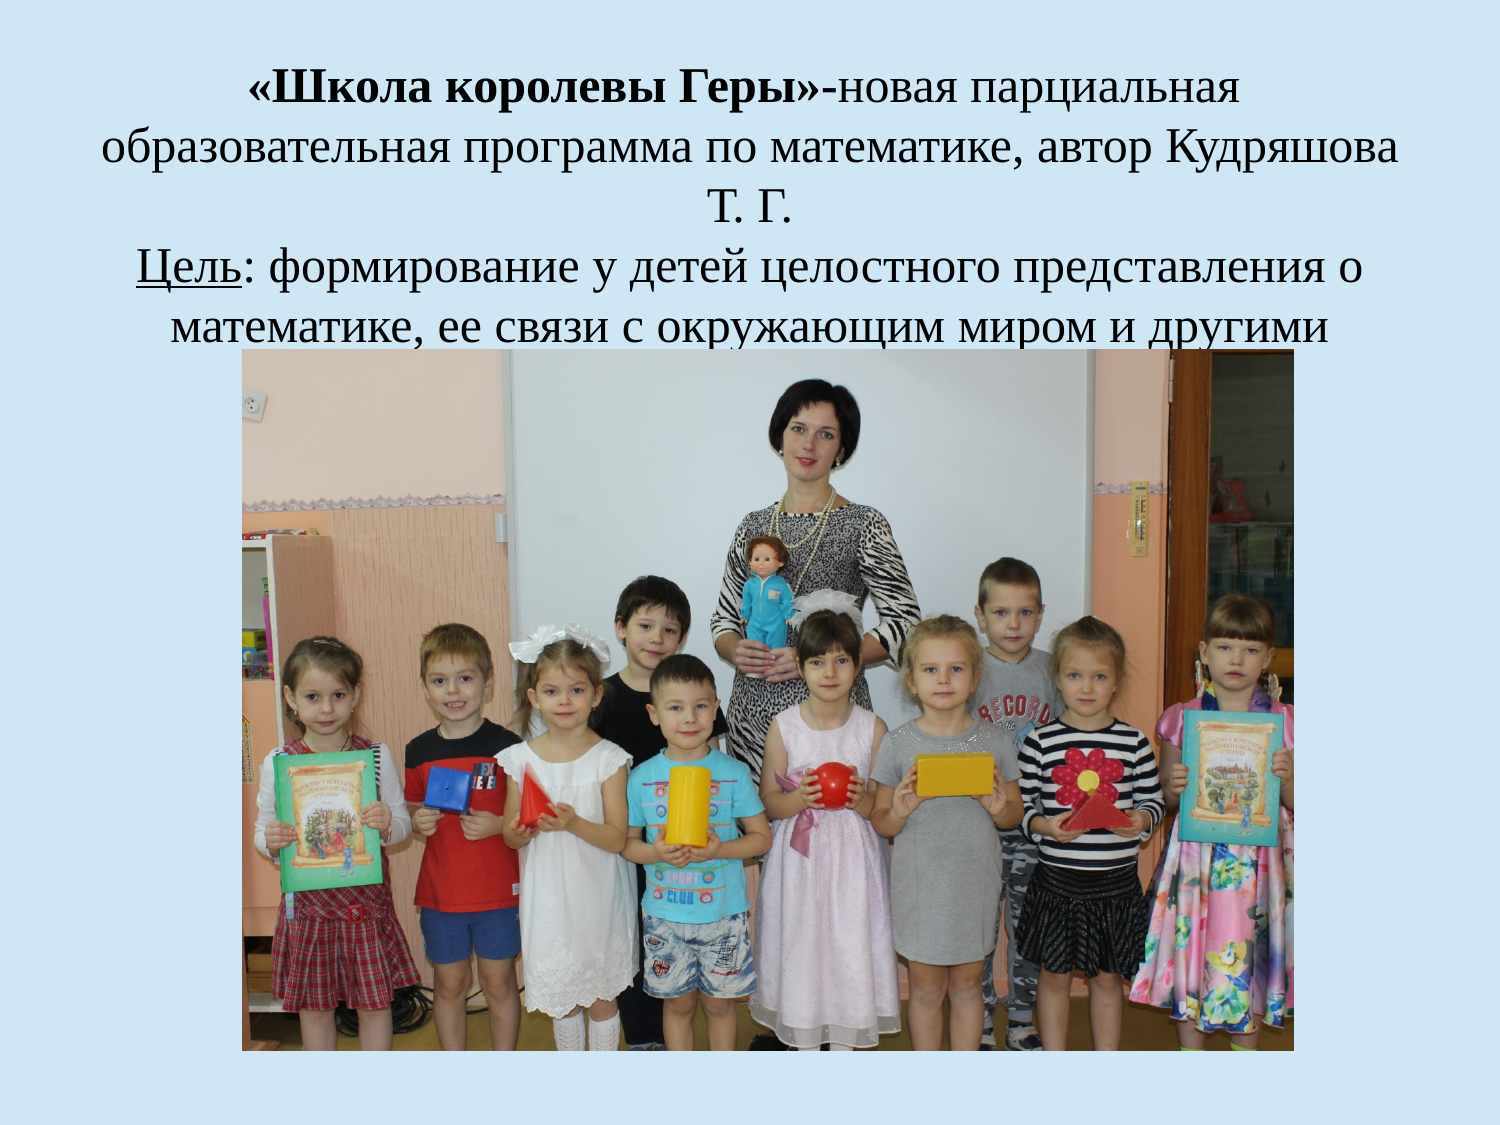

# «Школа королевы Геры»-новая парциальная образовательная программа по математике, автор Кудряшова Т. Г. Цель: формирование у детей целостного представления о математике, ее связи с окружающим миром и другими смежными науками.